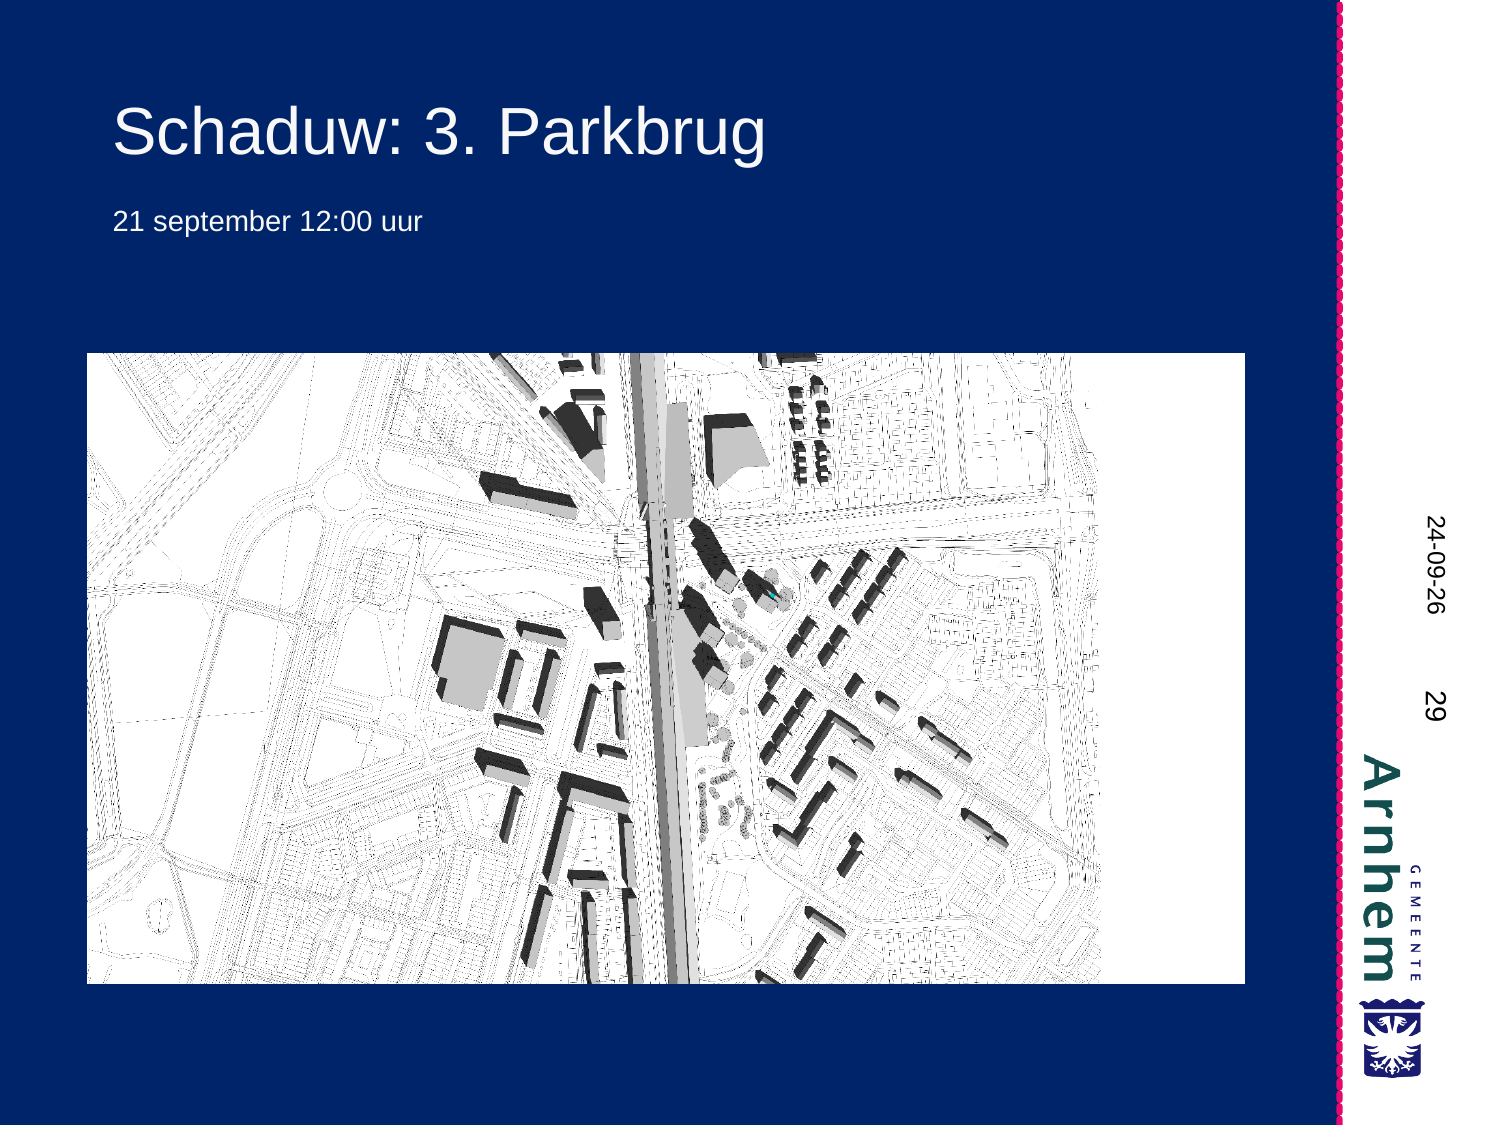

Schaduw: 3. Parkbrug
21 september 12:00 uur